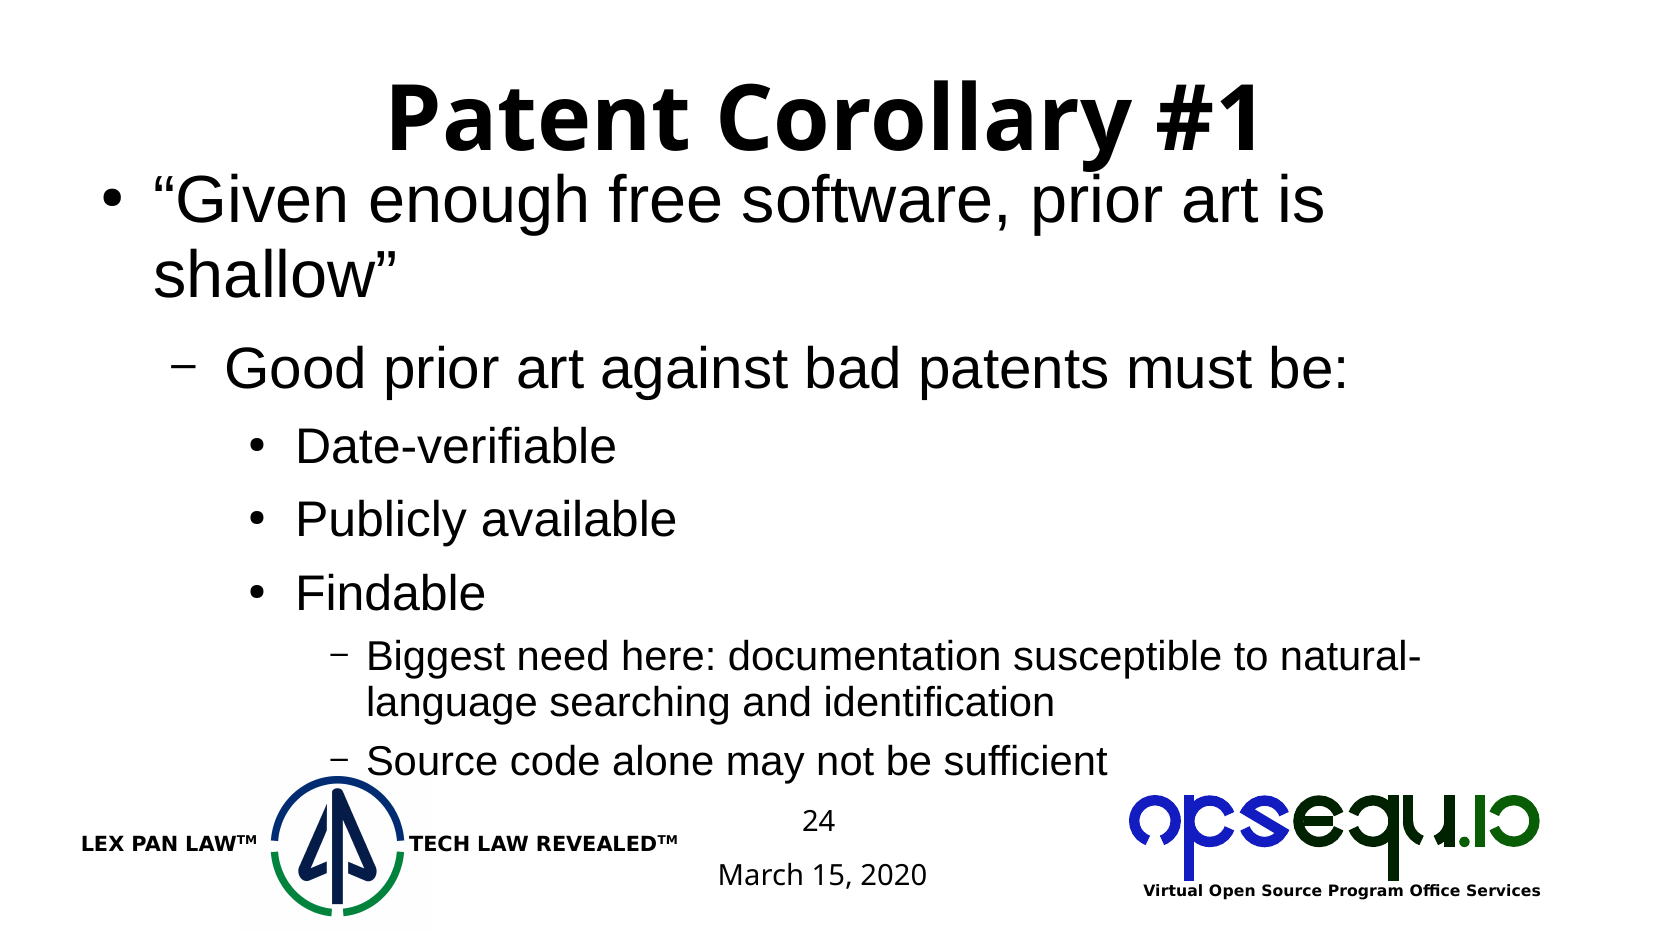

# Patent Corollary #1
“Given enough free software, prior art is shallow”
Good prior art against bad patents must be:
Date-verifiable
Publicly available
Findable
Biggest need here: documentation susceptible to natural-language searching and identification
Source code alone may not be sufficient
24
March 15, 2020